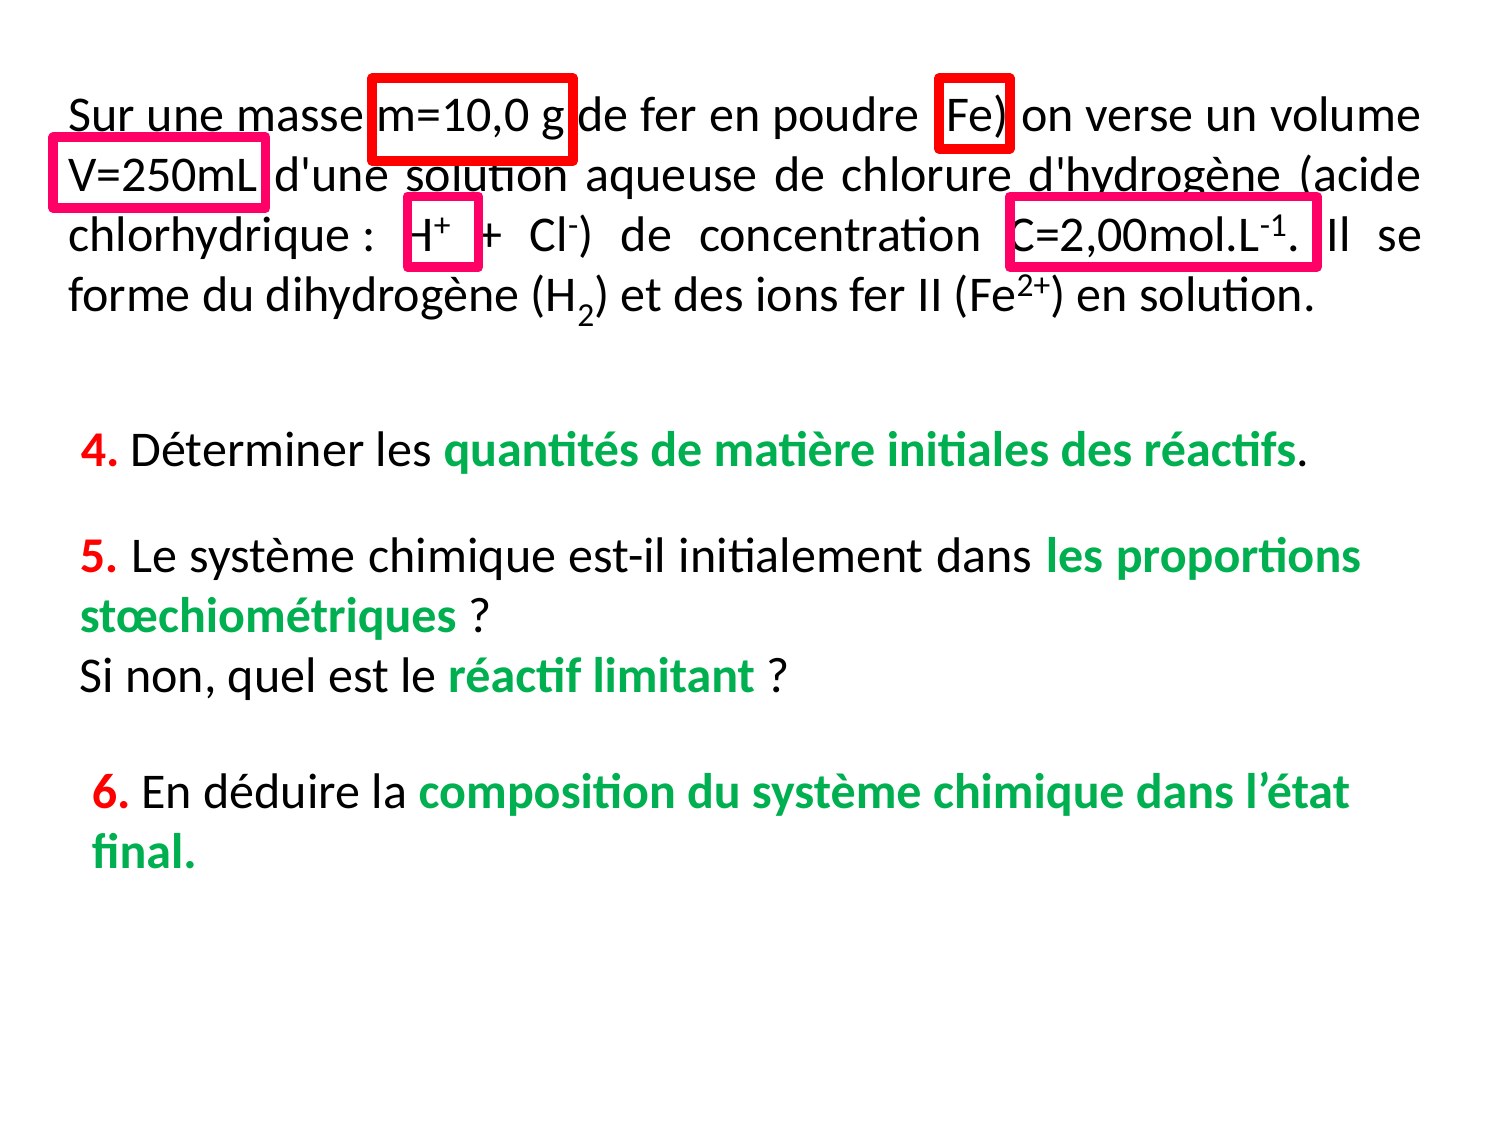

Sur une masse m=10,0 g de fer en poudre (Fe) on verse un volume V=250mL d'une solution aqueuse de chlorure d'hydrogène (acide chlorhydrique : H+ + Cl-) de concentration C=2,00mol.L-1. Il se forme du dihydrogène (H2) et des ions fer II (Fe2+) en solution.
4. Déterminer les quantités de matière initiales des réactifs.
5. Le système chimique est-il initialement dans les proportions stœchiométriques ?
Si non, quel est le réactif limitant ?
6. En déduire la composition du système chimique dans l’état final.